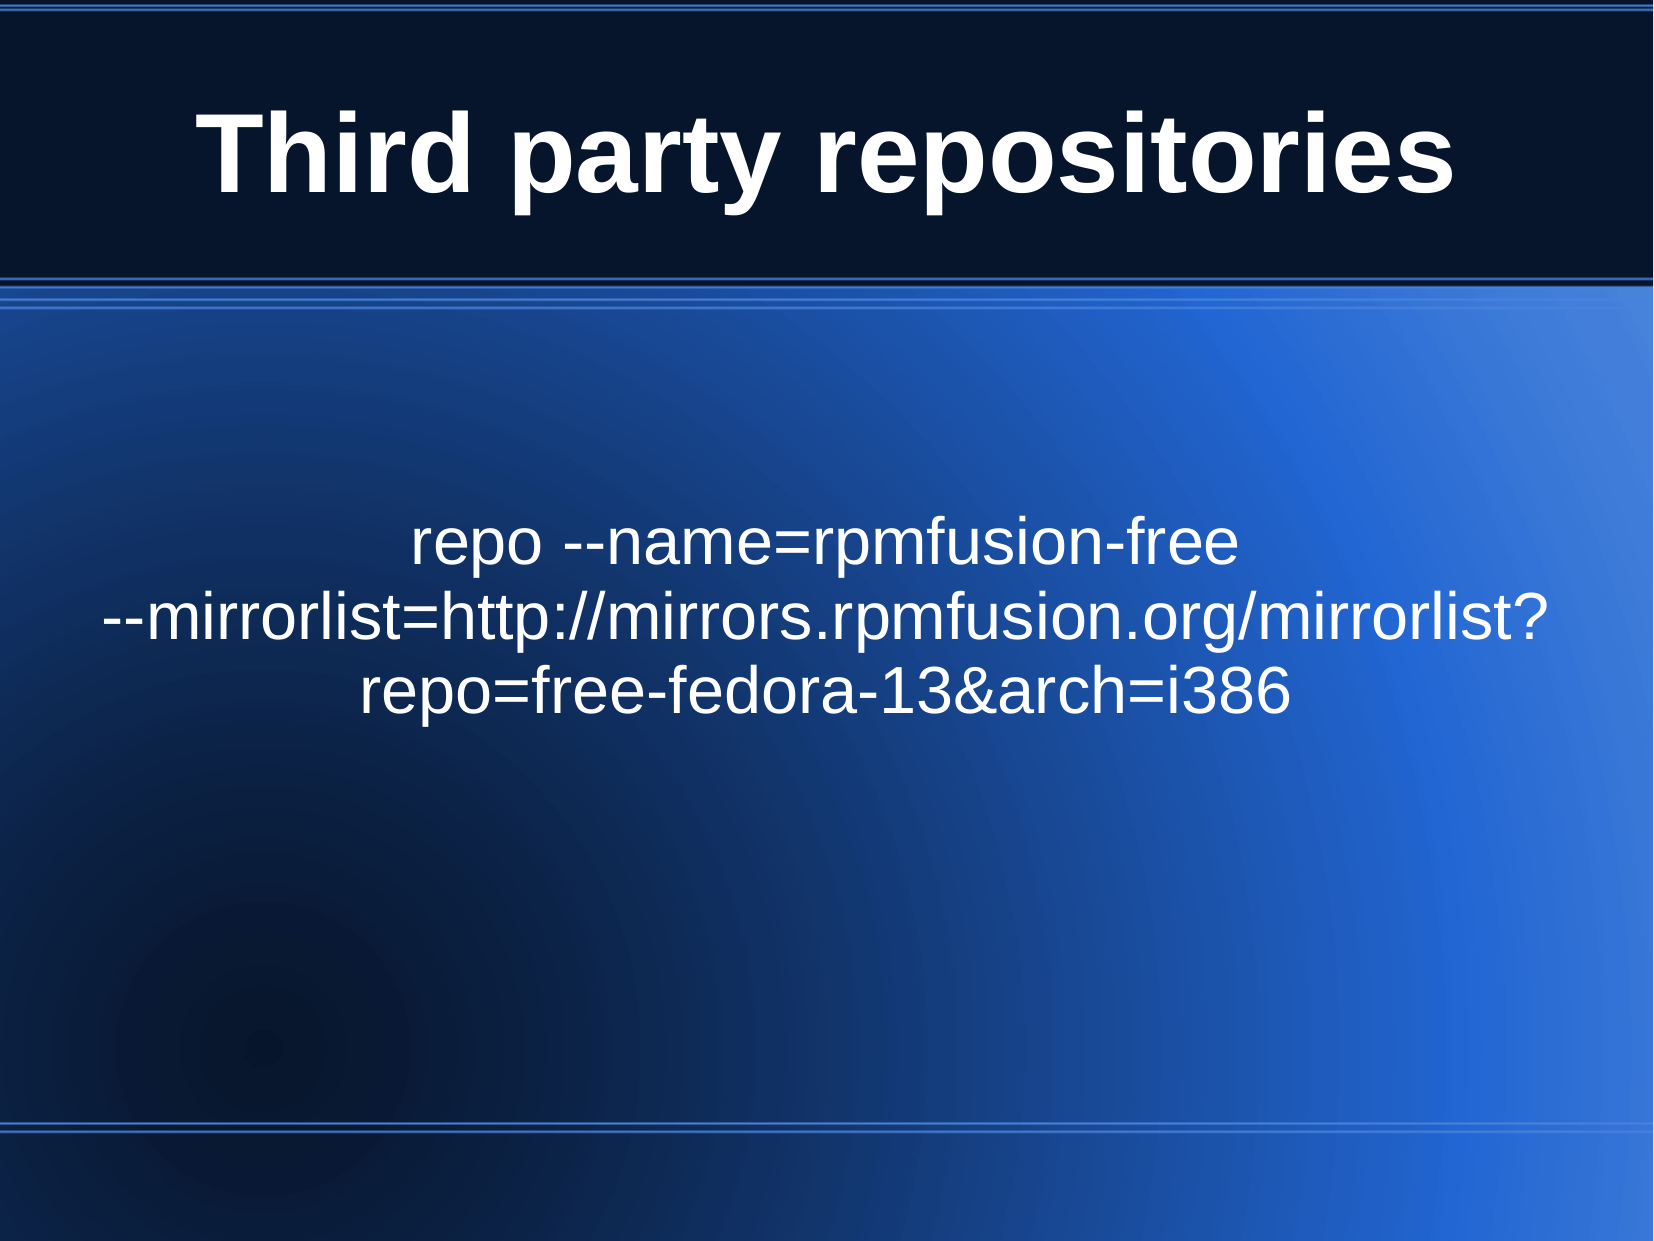

repo --name=rpmfusion-free --mirrorlist=http://mirrors.rpmfusion.org/mirrorlist?repo=free-fedora-13&arch=i386
# Third party repositories